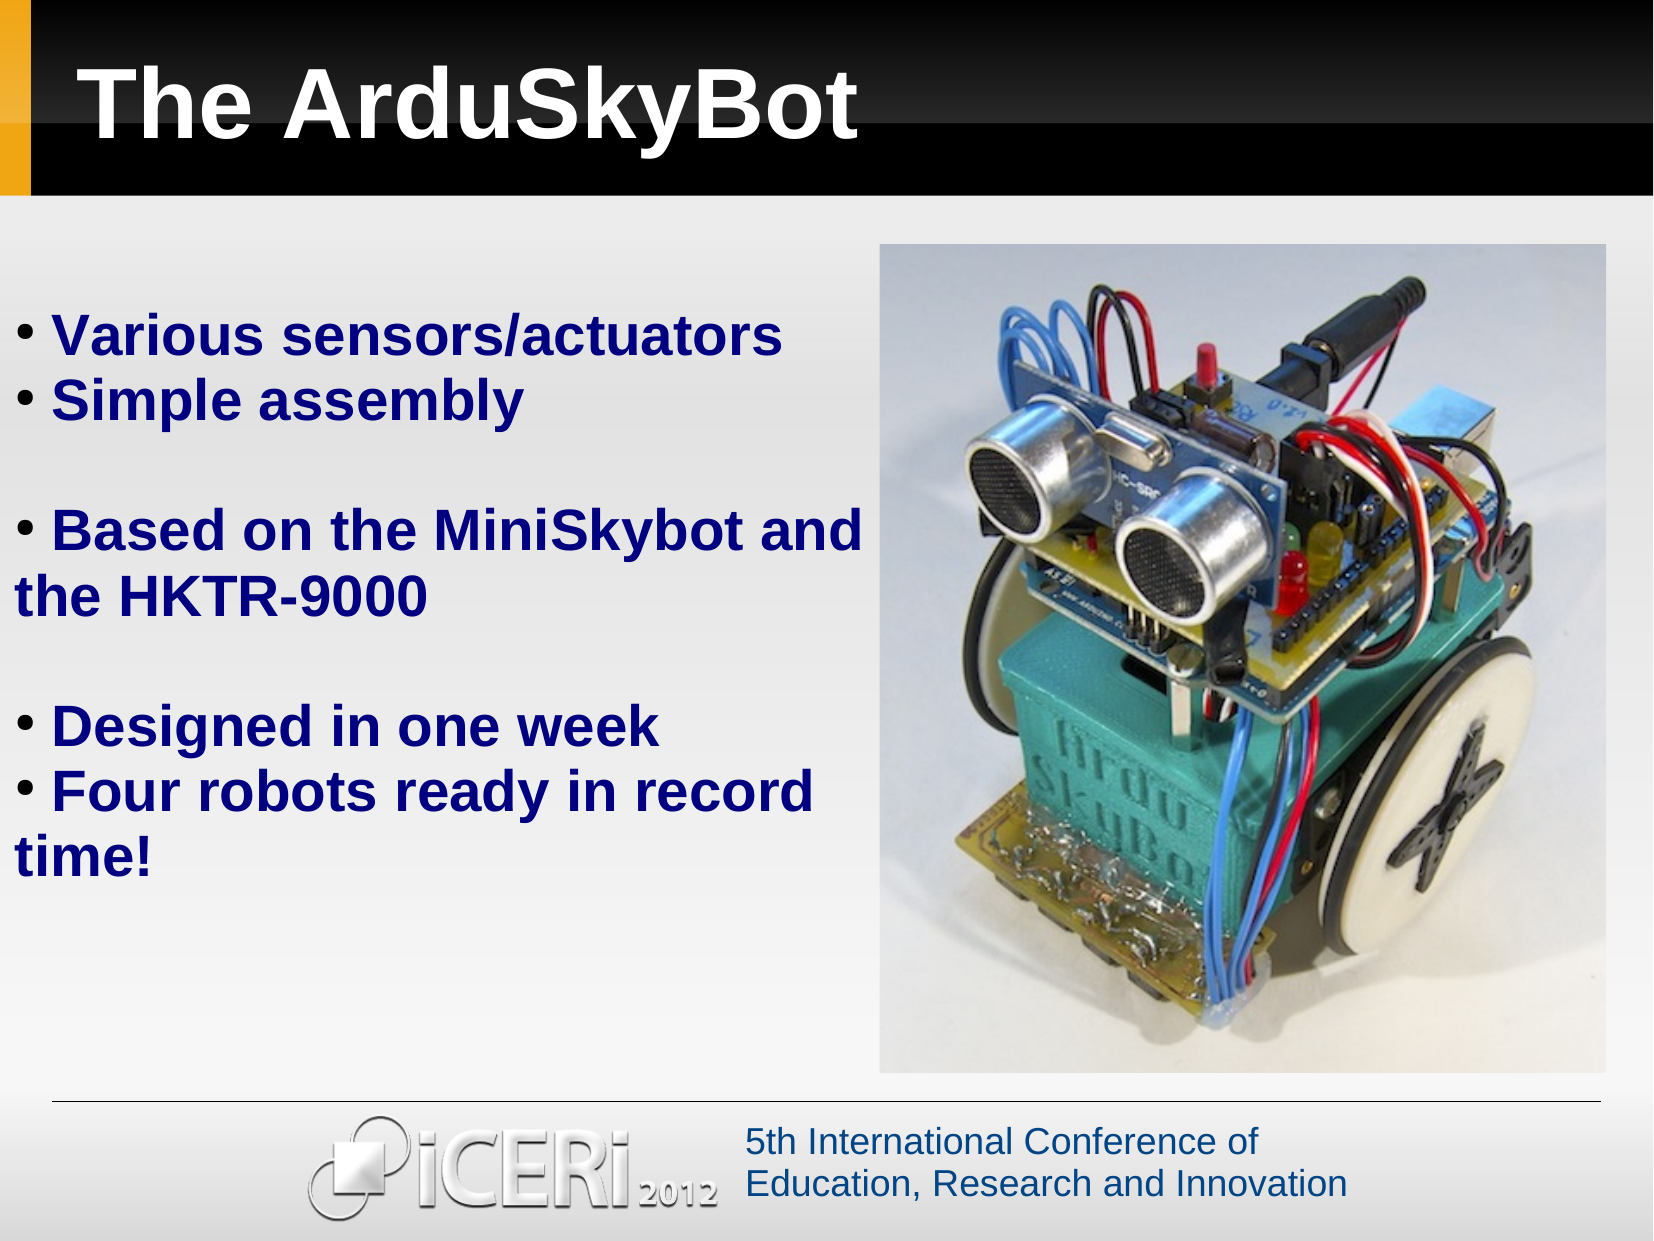

# The ArduSkyBot
 Various sensors/actuators
 Simple assembly
 Based on the MiniSkybot and the HKTR-9000
 Designed in one week
 Four robots ready in record time!
5th International Conference of
Education, Research and Innovation